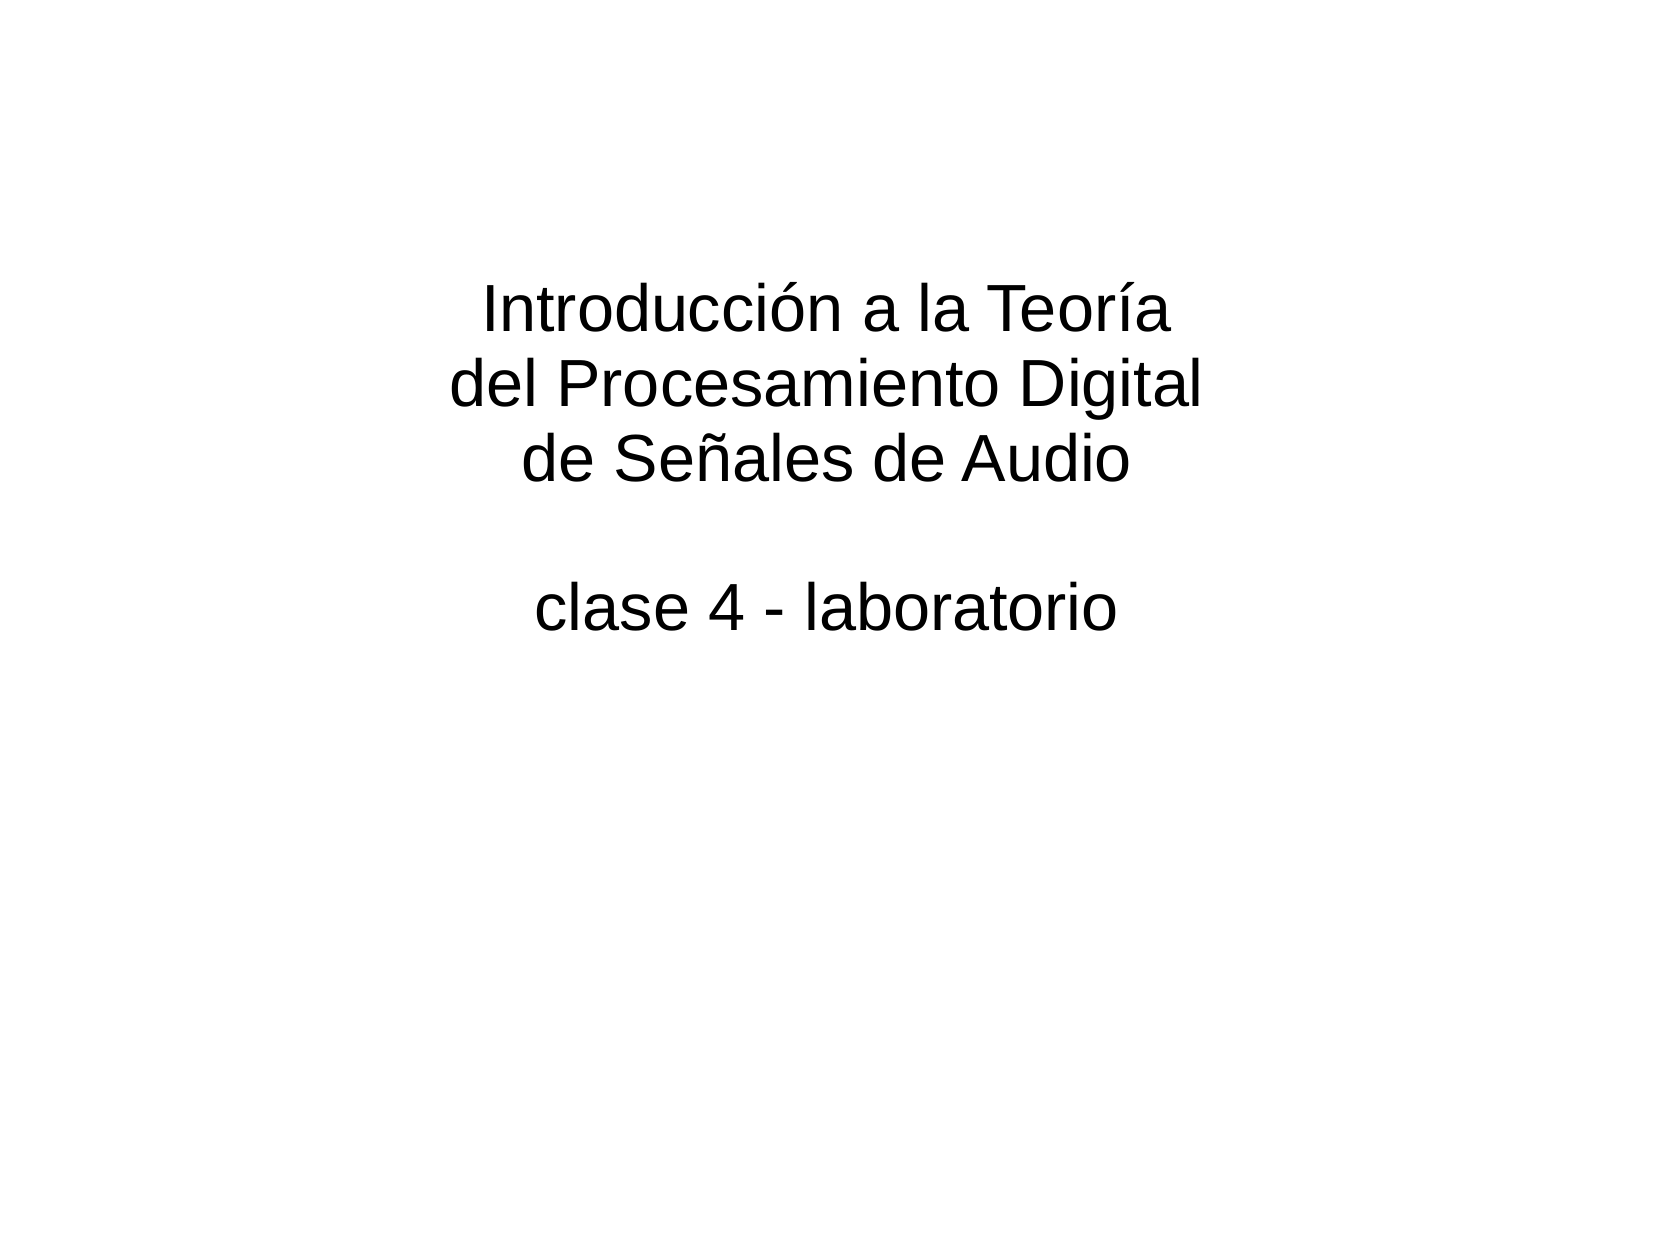

# Introducción a la Teoría del Procesamiento Digital de Señales de Audio clase 4 - laboratorio